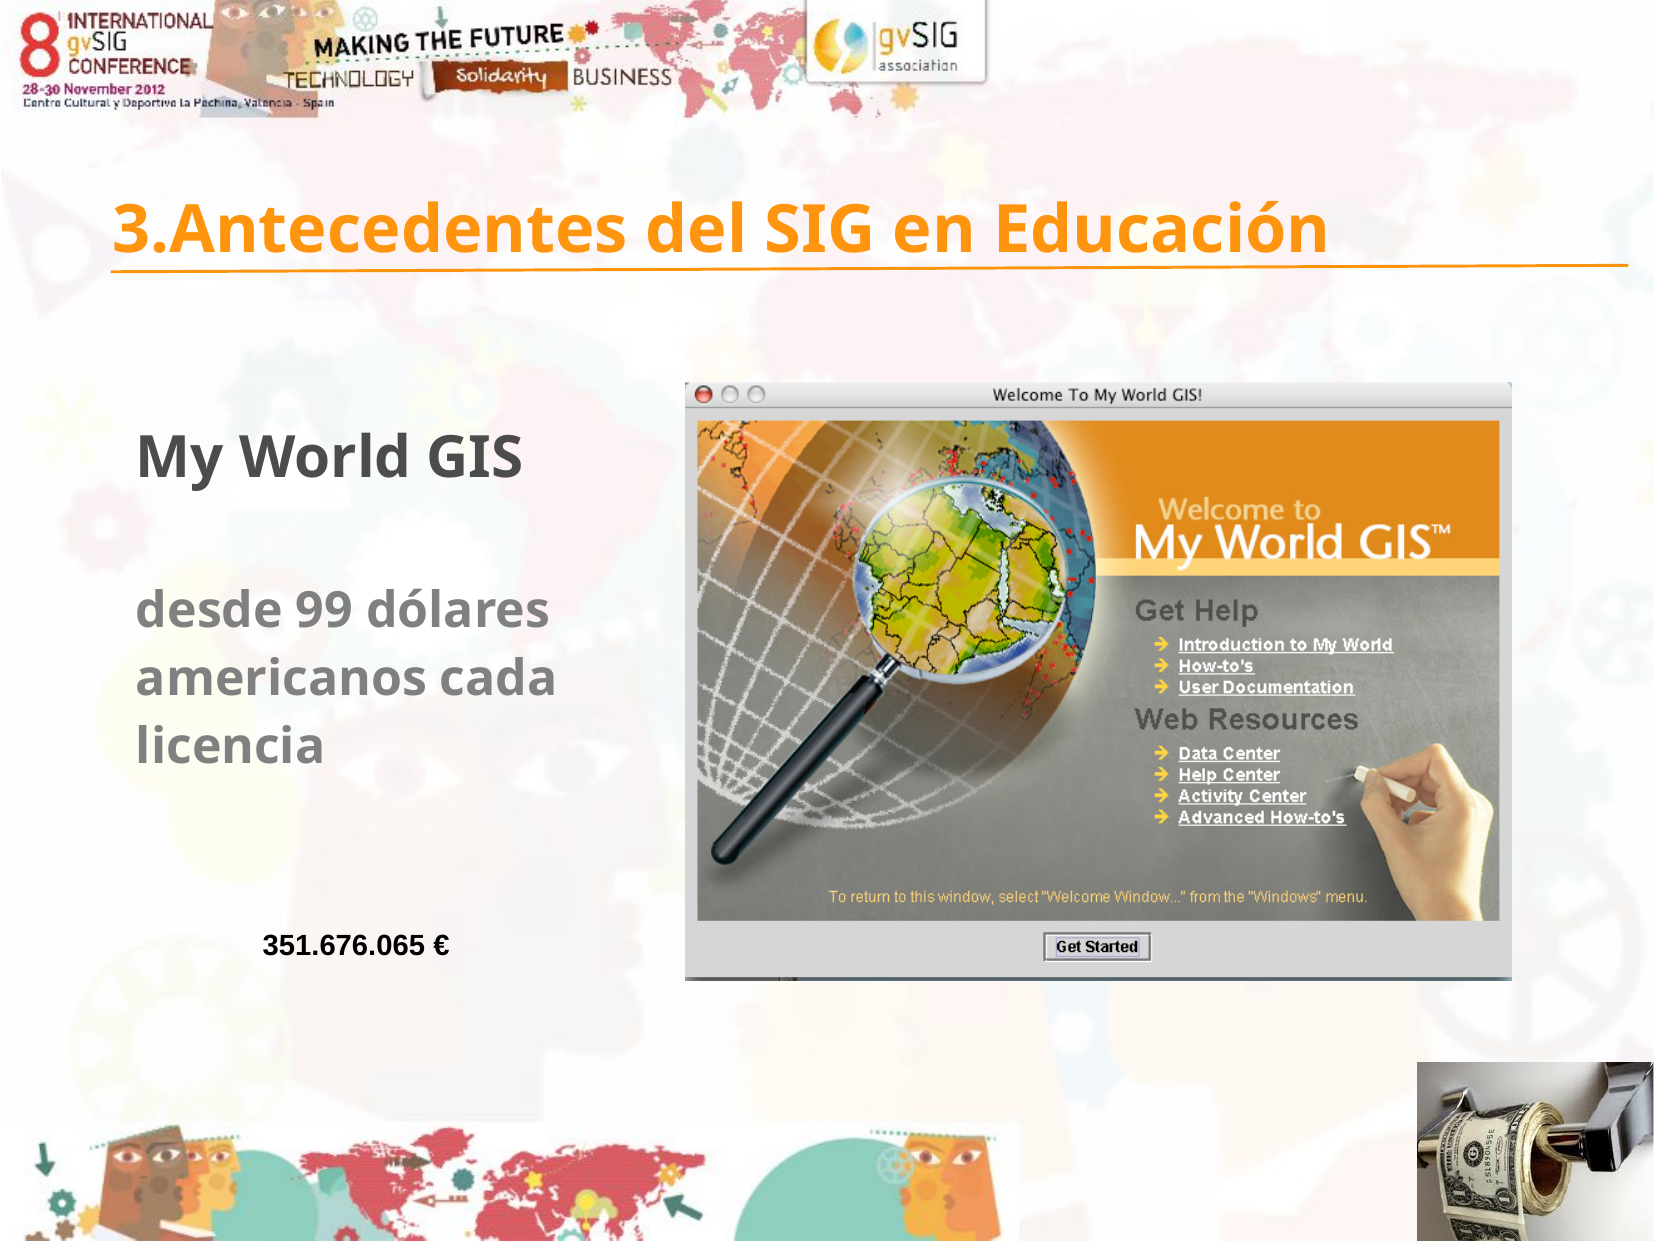

3.Antecedentes del SIG en Educación
# My World GIS desde 99 dólares americanos cada licencia
351.676.065 €